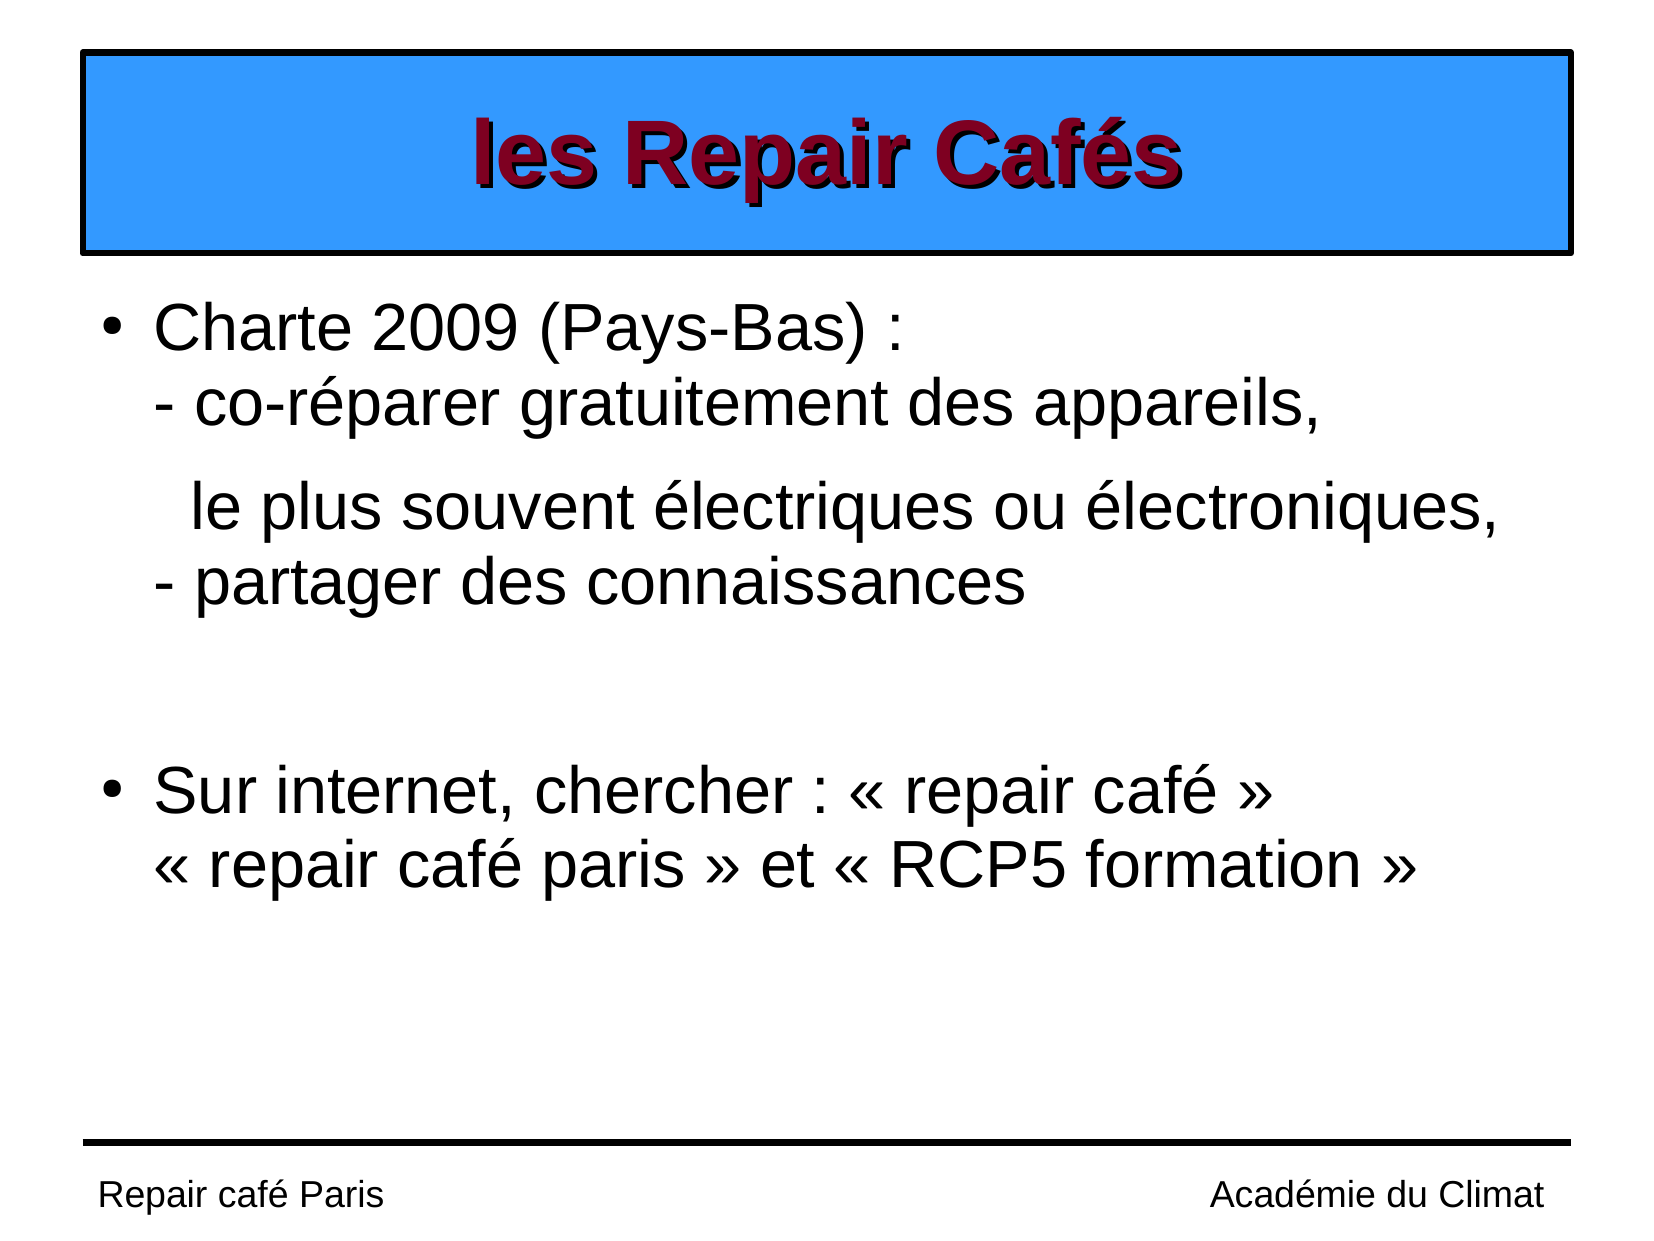

# les Repair Cafés
Charte 2009 (Pays-Bas) :
- co-réparer gratuitement des appareils,
 le plus souvent électriques ou électroniques,
- partager des connaissances
Sur internet, chercher : « repair café »
« repair café paris » et « RCP5 formation »
Repair café Paris	Académie du Climat